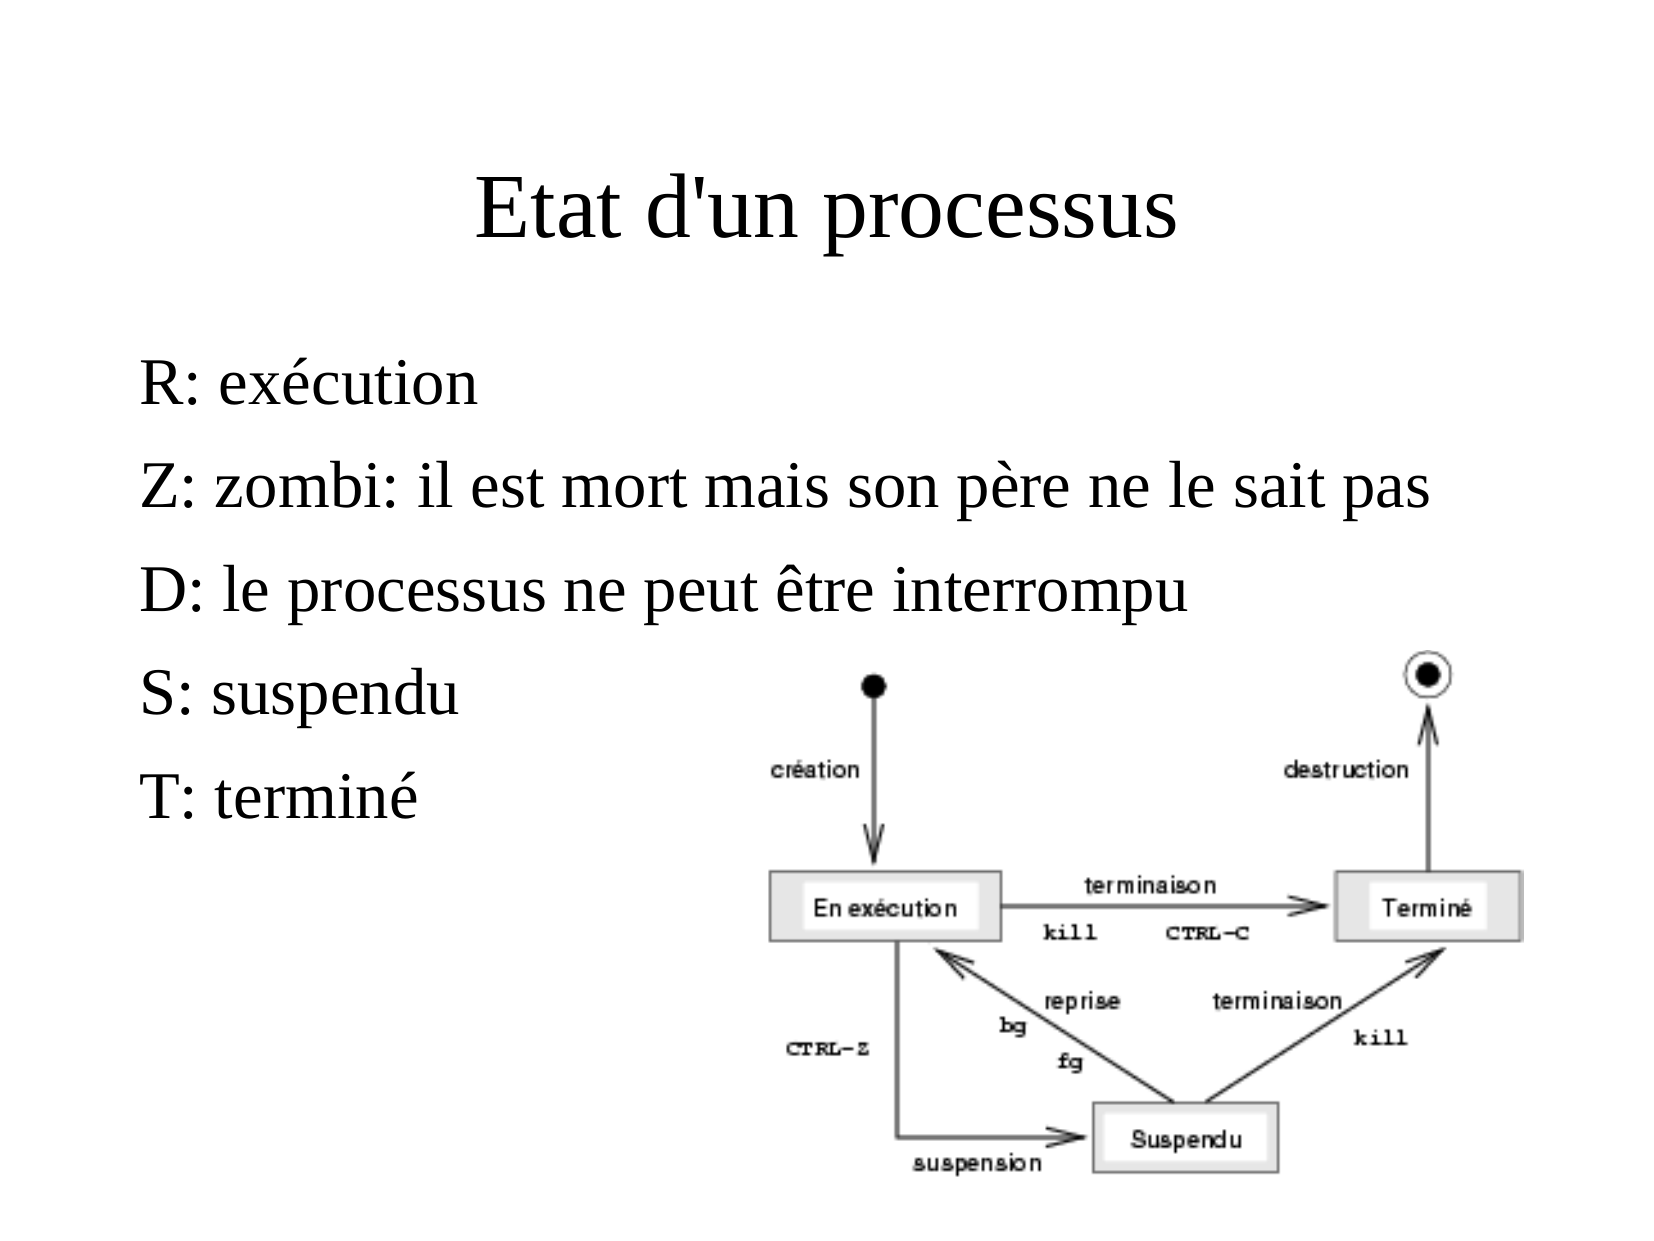

# Etat d'un processus
R: exécution
Z: zombi: il est mort mais son père ne le sait pas
D: le processus ne peut être interrompu
S: suspendu
T: terminé